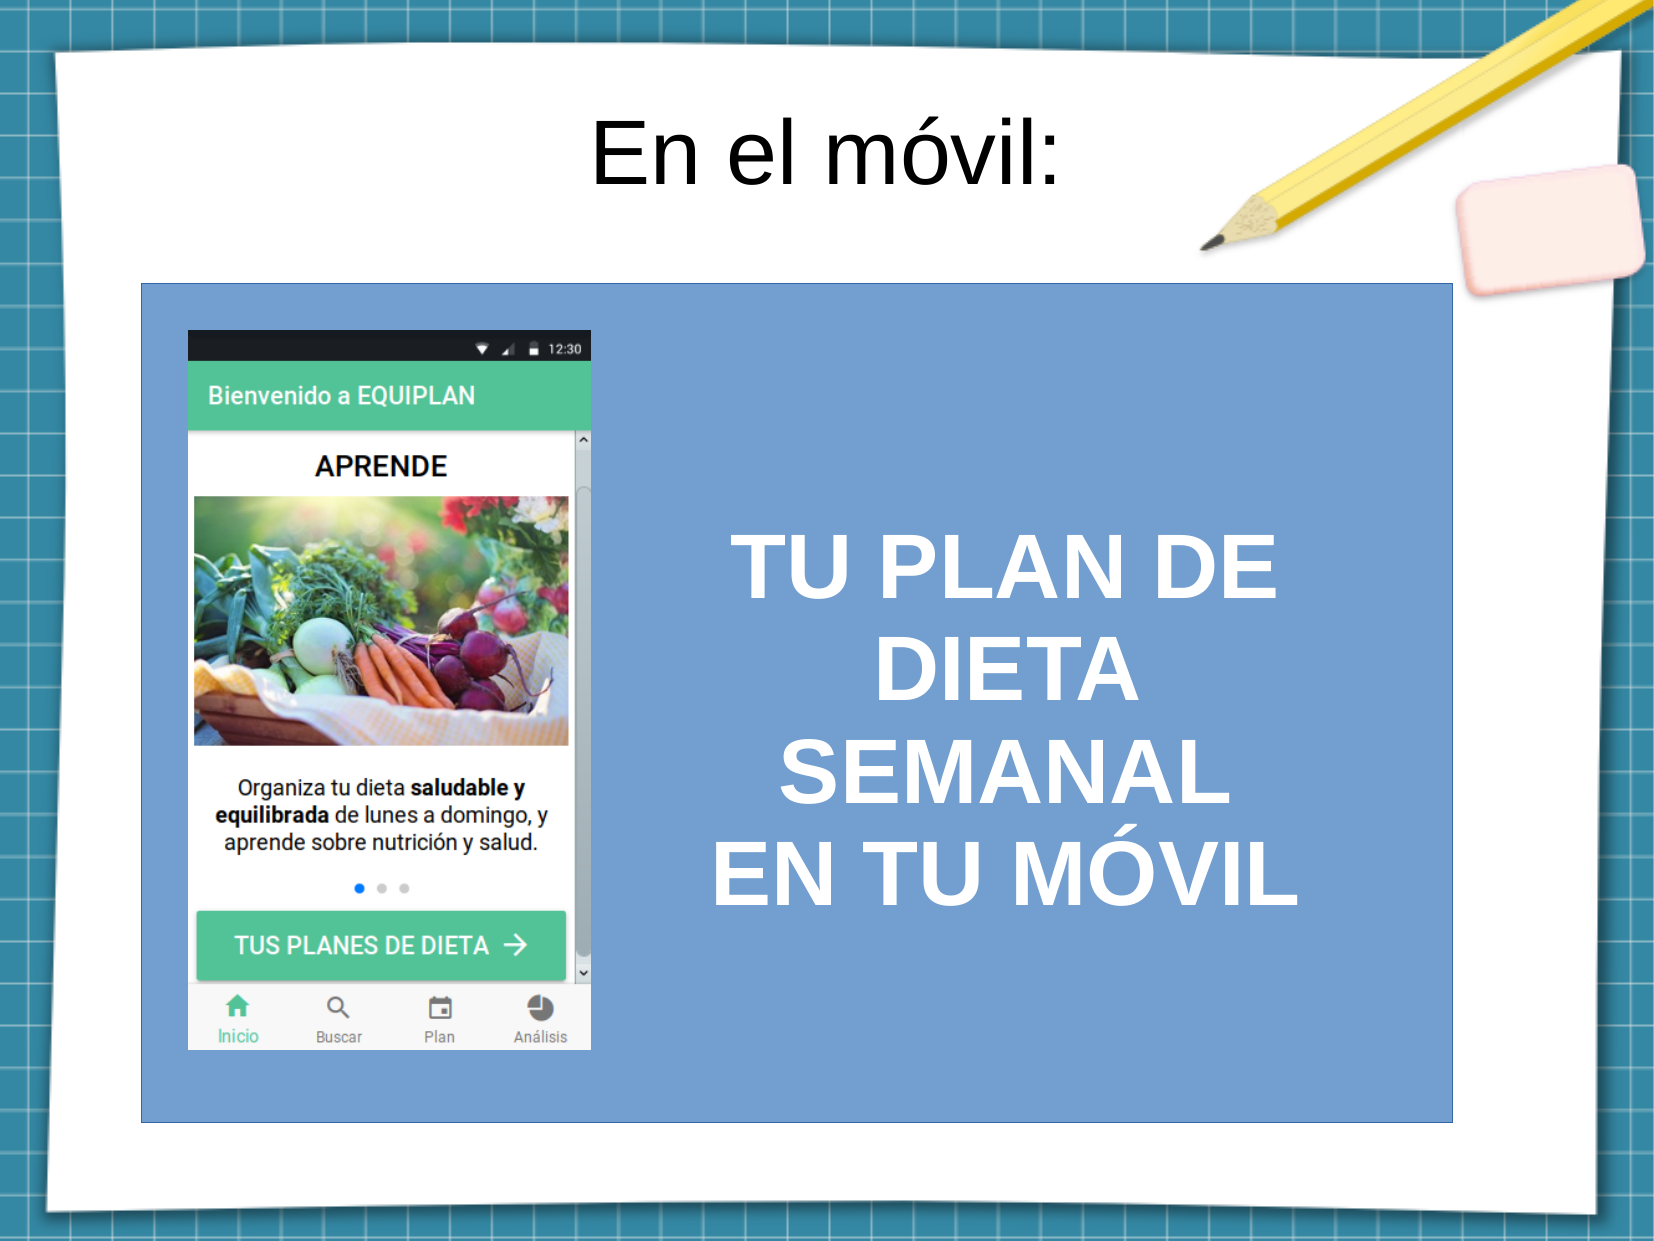

# En el móvil:
TU PLAN DE DIETA SEMANAL
EN TU MÓVIL